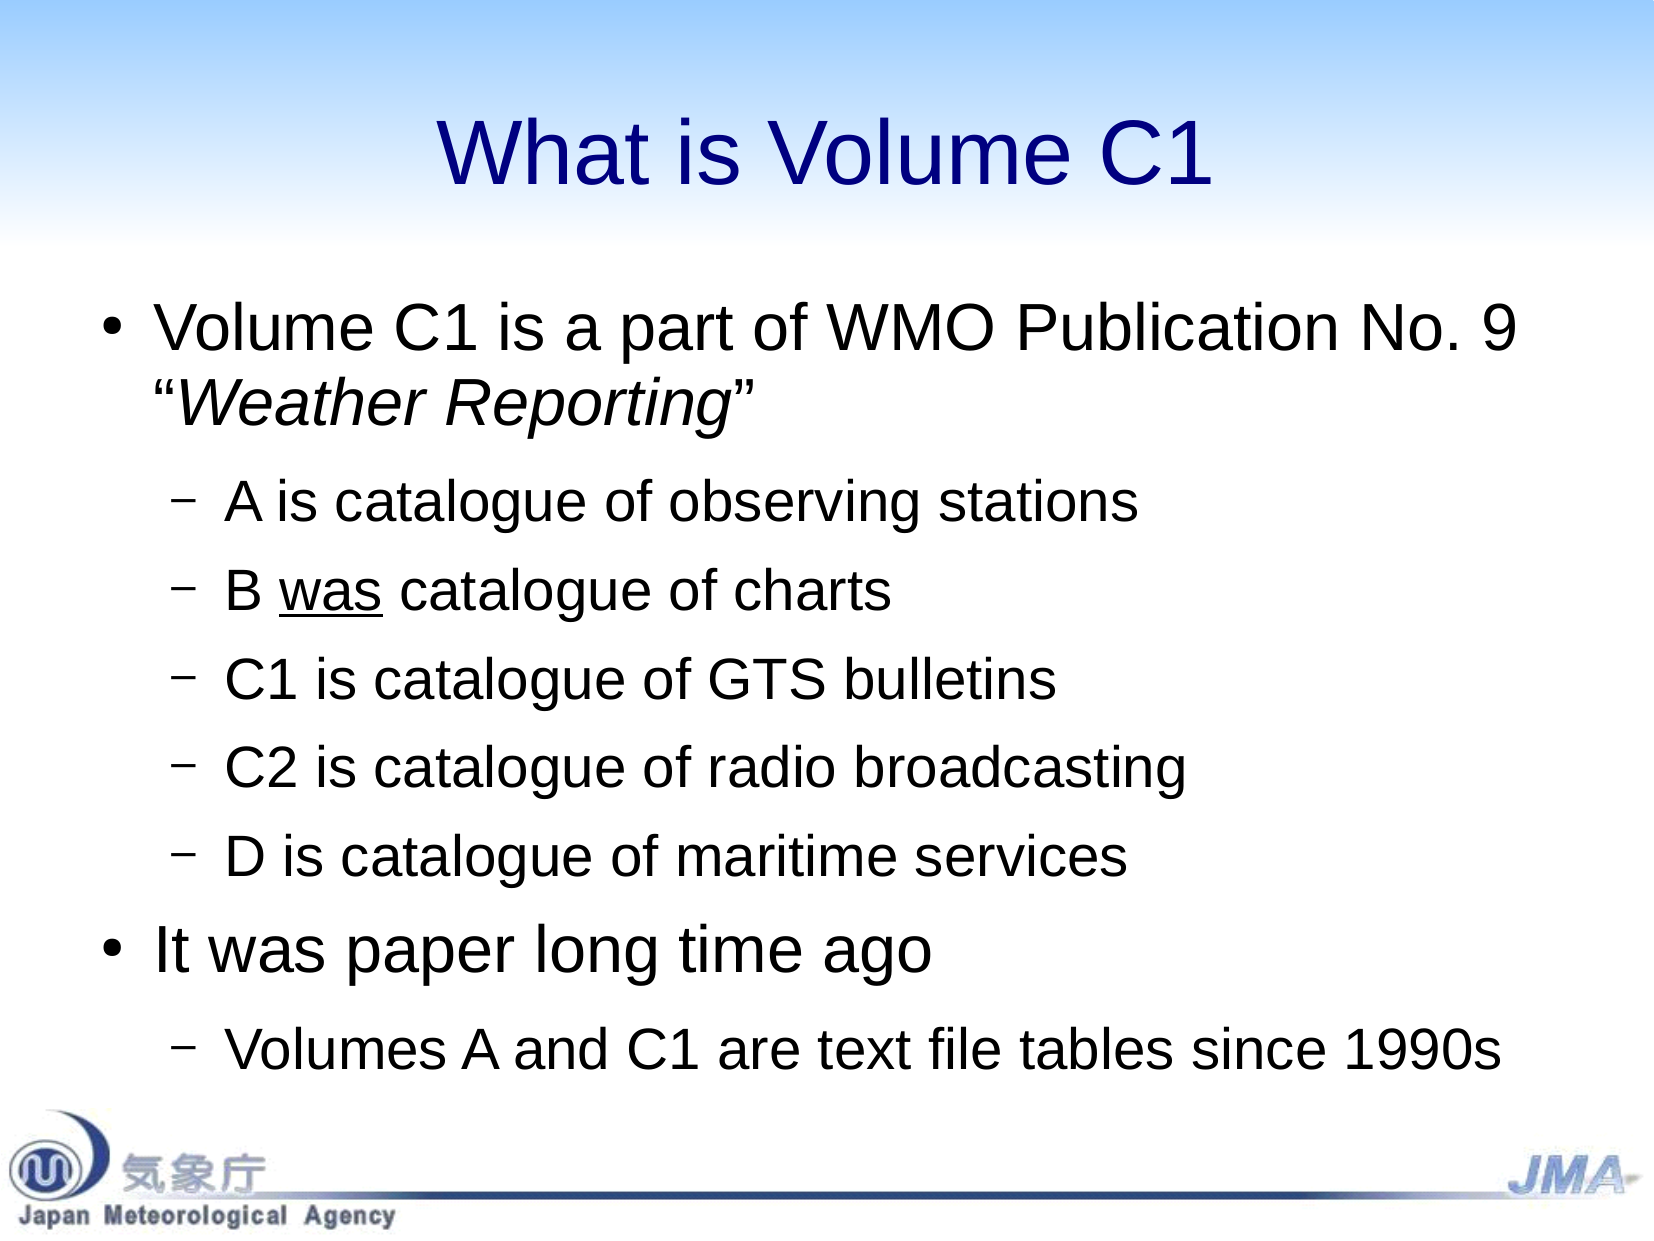

# What is Volume C1
Volume C1 is a part of WMO Publication No. 9 “Weather Reporting”
A is catalogue of observing stations
B was catalogue of charts
C1 is catalogue of GTS bulletins
C2 is catalogue of radio broadcasting
D is catalogue of maritime services
It was paper long time ago
Volumes A and C1 are text file tables since 1990s